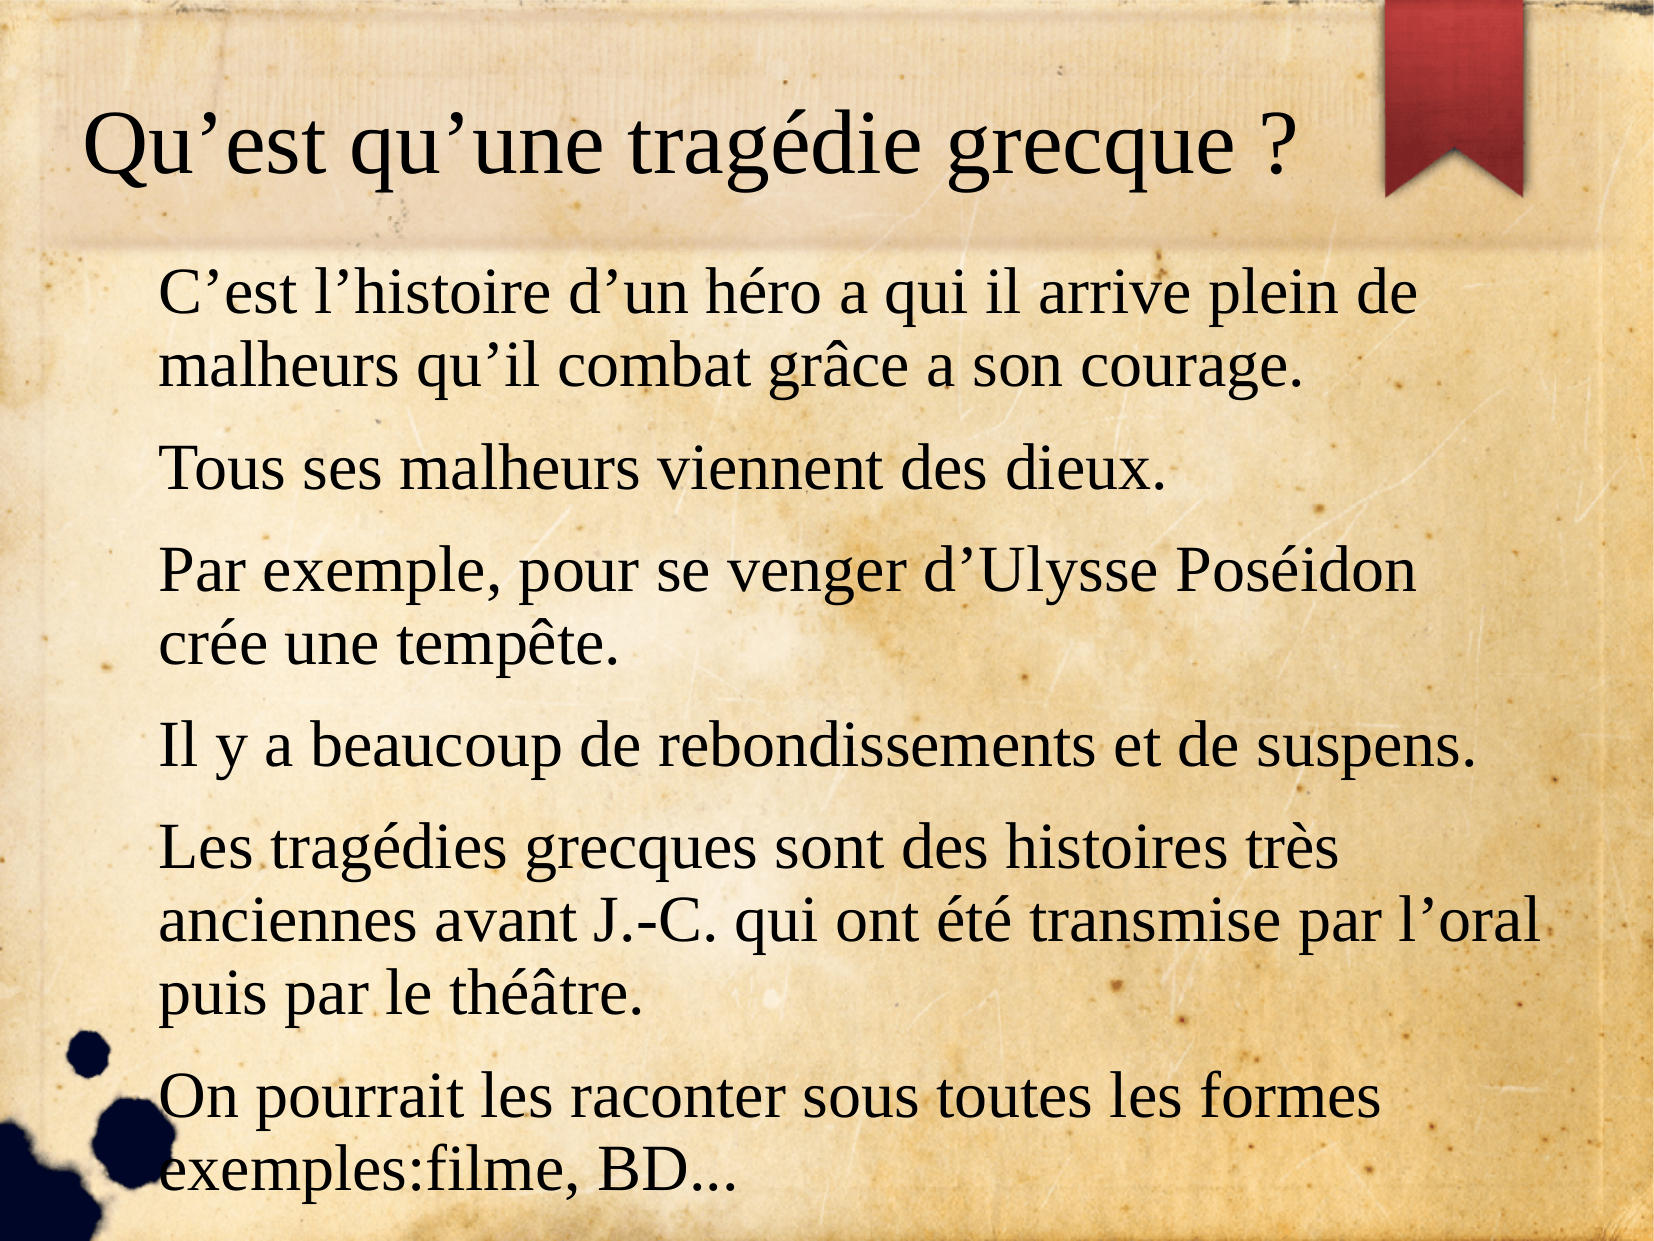

# Qu’est qu’une tragédie grecque ?
C’est l’histoire d’un héro a qui il arrive plein de malheurs qu’il combat grâce a son courage.
Tous ses malheurs viennent des dieux.
Par exemple, pour se venger d’Ulysse Poséidon crée une tempête.
Il y a beaucoup de rebondissements et de suspens.
Les tragédies grecques sont des histoires très anciennes avant J.-C. qui ont été transmise par l’oral puis par le théâtre.
On pourrait les raconter sous toutes les formes exemples:filme, BD...